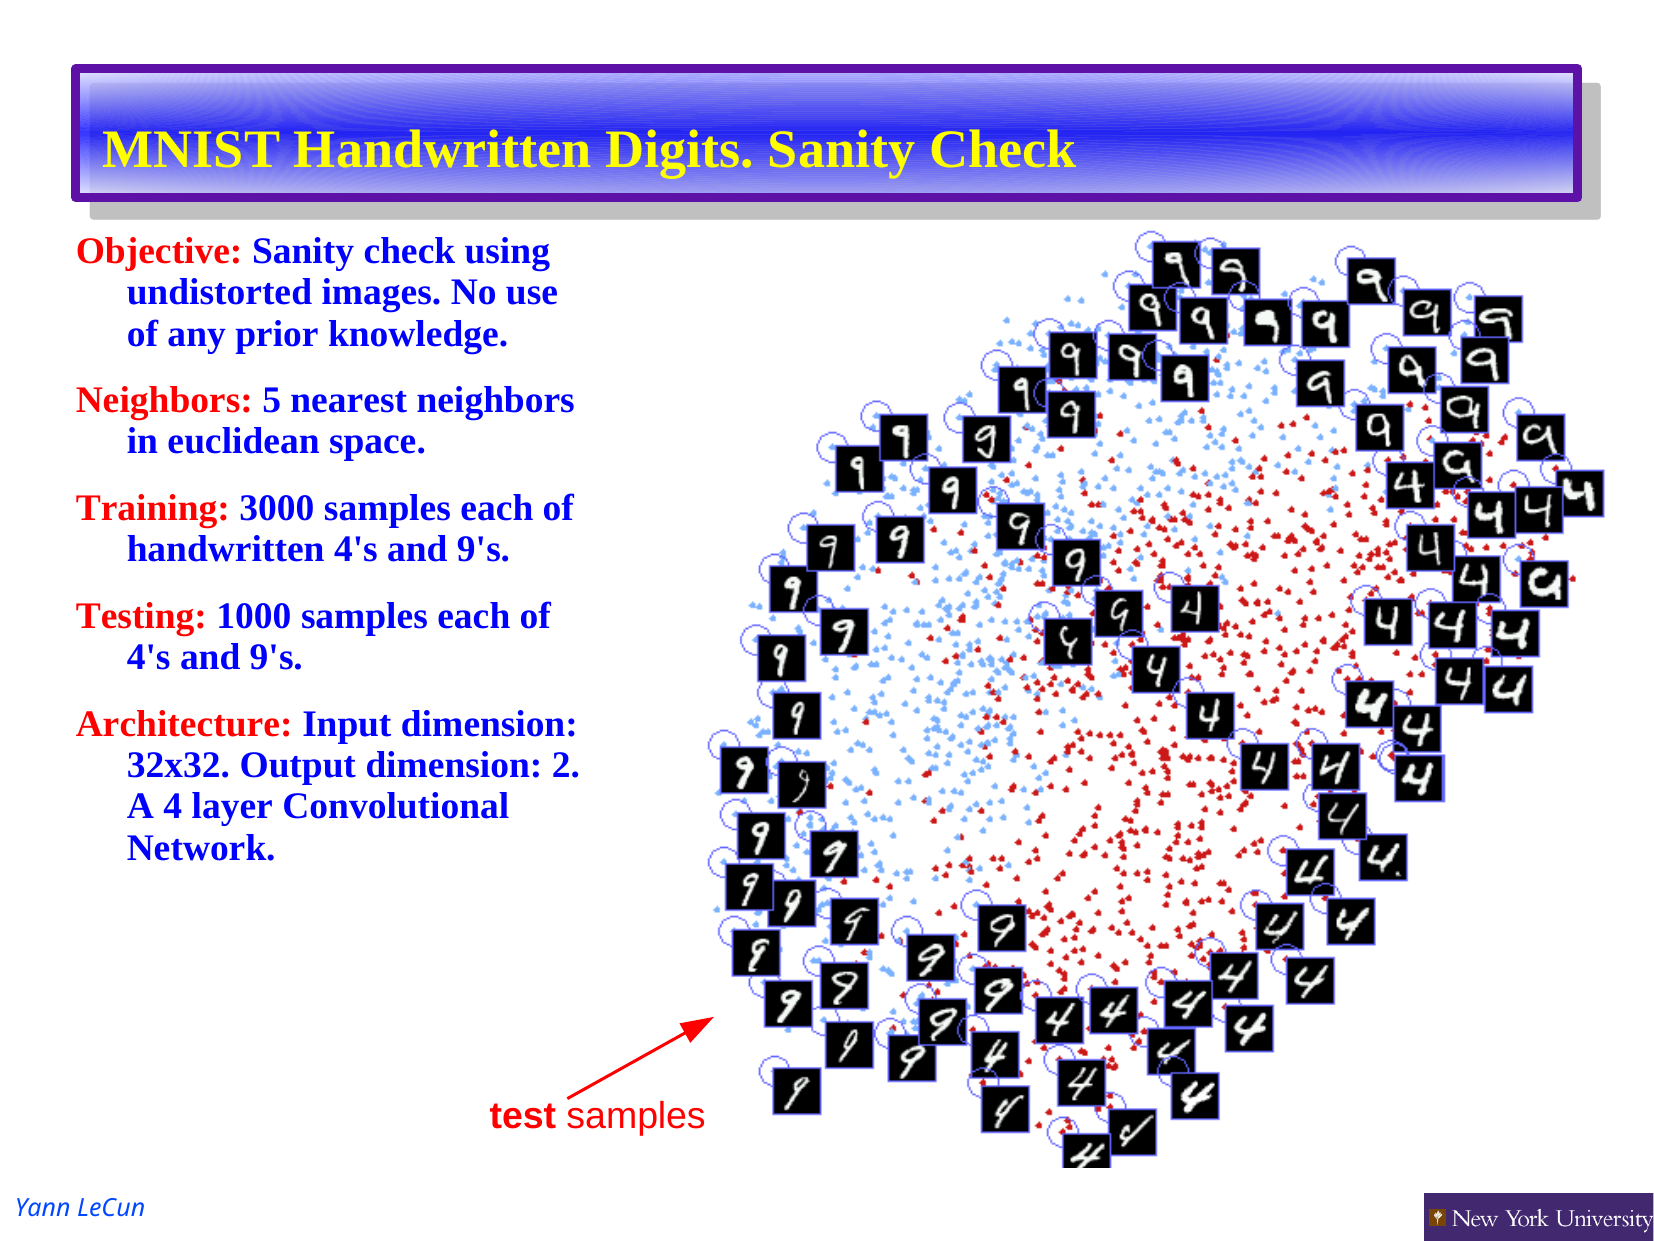

# MNIST Handwritten Digits. Sanity Check
Objective: Sanity check using undistorted images. No use of any prior knowledge.
Neighbors: 5 nearest neighbors in euclidean space.
Training: 3000 samples each of handwritten 4's and 9's.
Testing: 1000 samples each of 4's and 9's.
Architecture: Input dimension: 32x32. Output dimension: 2. A 4 layer Convolutional Network.
test samples